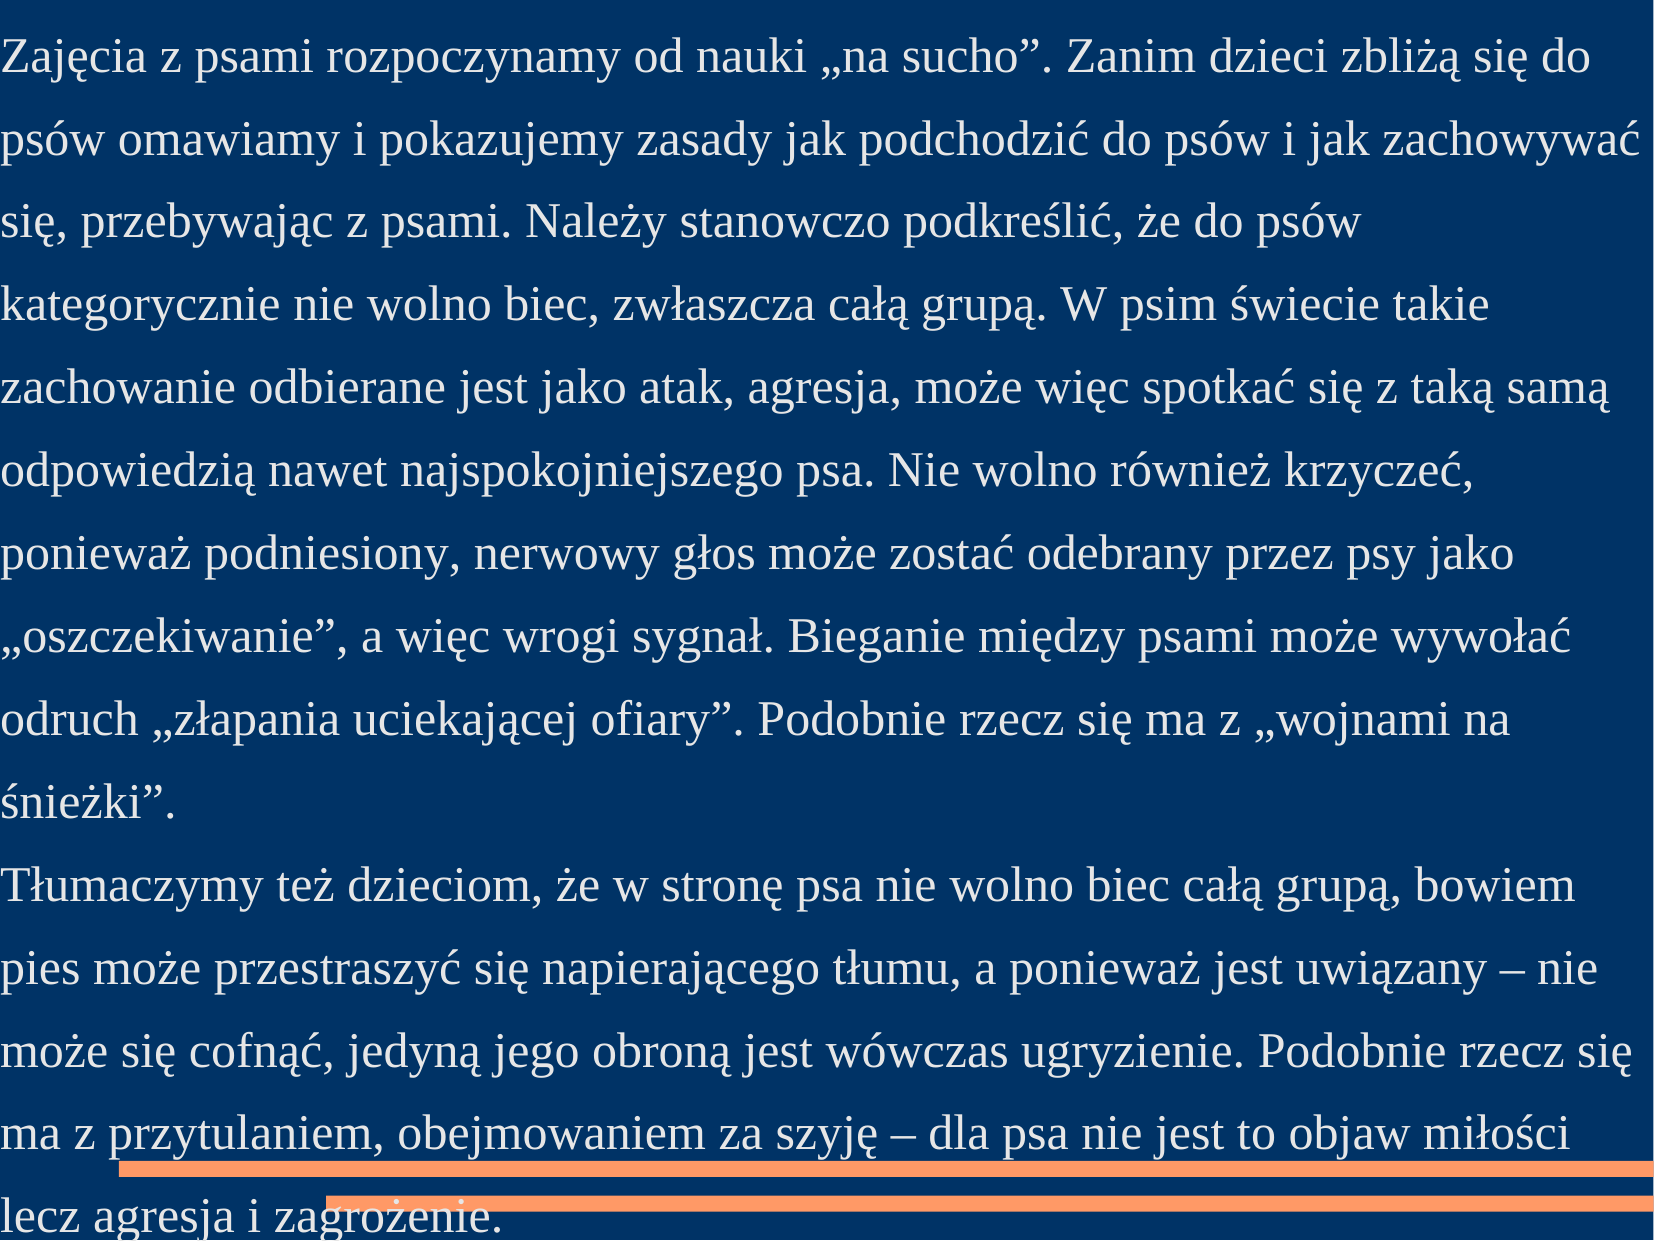

Zajęcia z psami rozpoczynamy od nauki „na sucho”. Zanim dzieci zbliżą się do psów omawiamy i pokazujemy zasady jak podchodzić do psów i jak zachowywać się, przebywając z psami. Należy stanowczo podkreślić, że do psów kategorycznie nie wolno biec, zwłaszcza całą grupą. W psim świecie takie zachowanie odbierane jest jako atak, agresja, może więc spotkać się z taką samą odpowiedzią nawet najspokojniejszego psa. Nie wolno również krzyczeć, ponieważ podniesiony, nerwowy głos może zostać odebrany przez psy jako „oszczekiwanie”, a więc wrogi sygnał. Bieganie między psami może wywołać odruch „złapania uciekającej ofiary”. Podobnie rzecz się ma z „wojnami na śnieżki”.
Tłumaczymy też dzieciom, że w stronę psa nie wolno biec całą grupą, bowiem pies może przestraszyć się napierającego tłumu, a ponieważ jest uwiązany – nie może się cofnąć, jedyną jego obroną jest wówczas ugryzienie. Podobnie rzecz się ma z przytulaniem, obejmowaniem za szyję – dla psa nie jest to objaw miłości lecz agresja i zagrożenie.
#